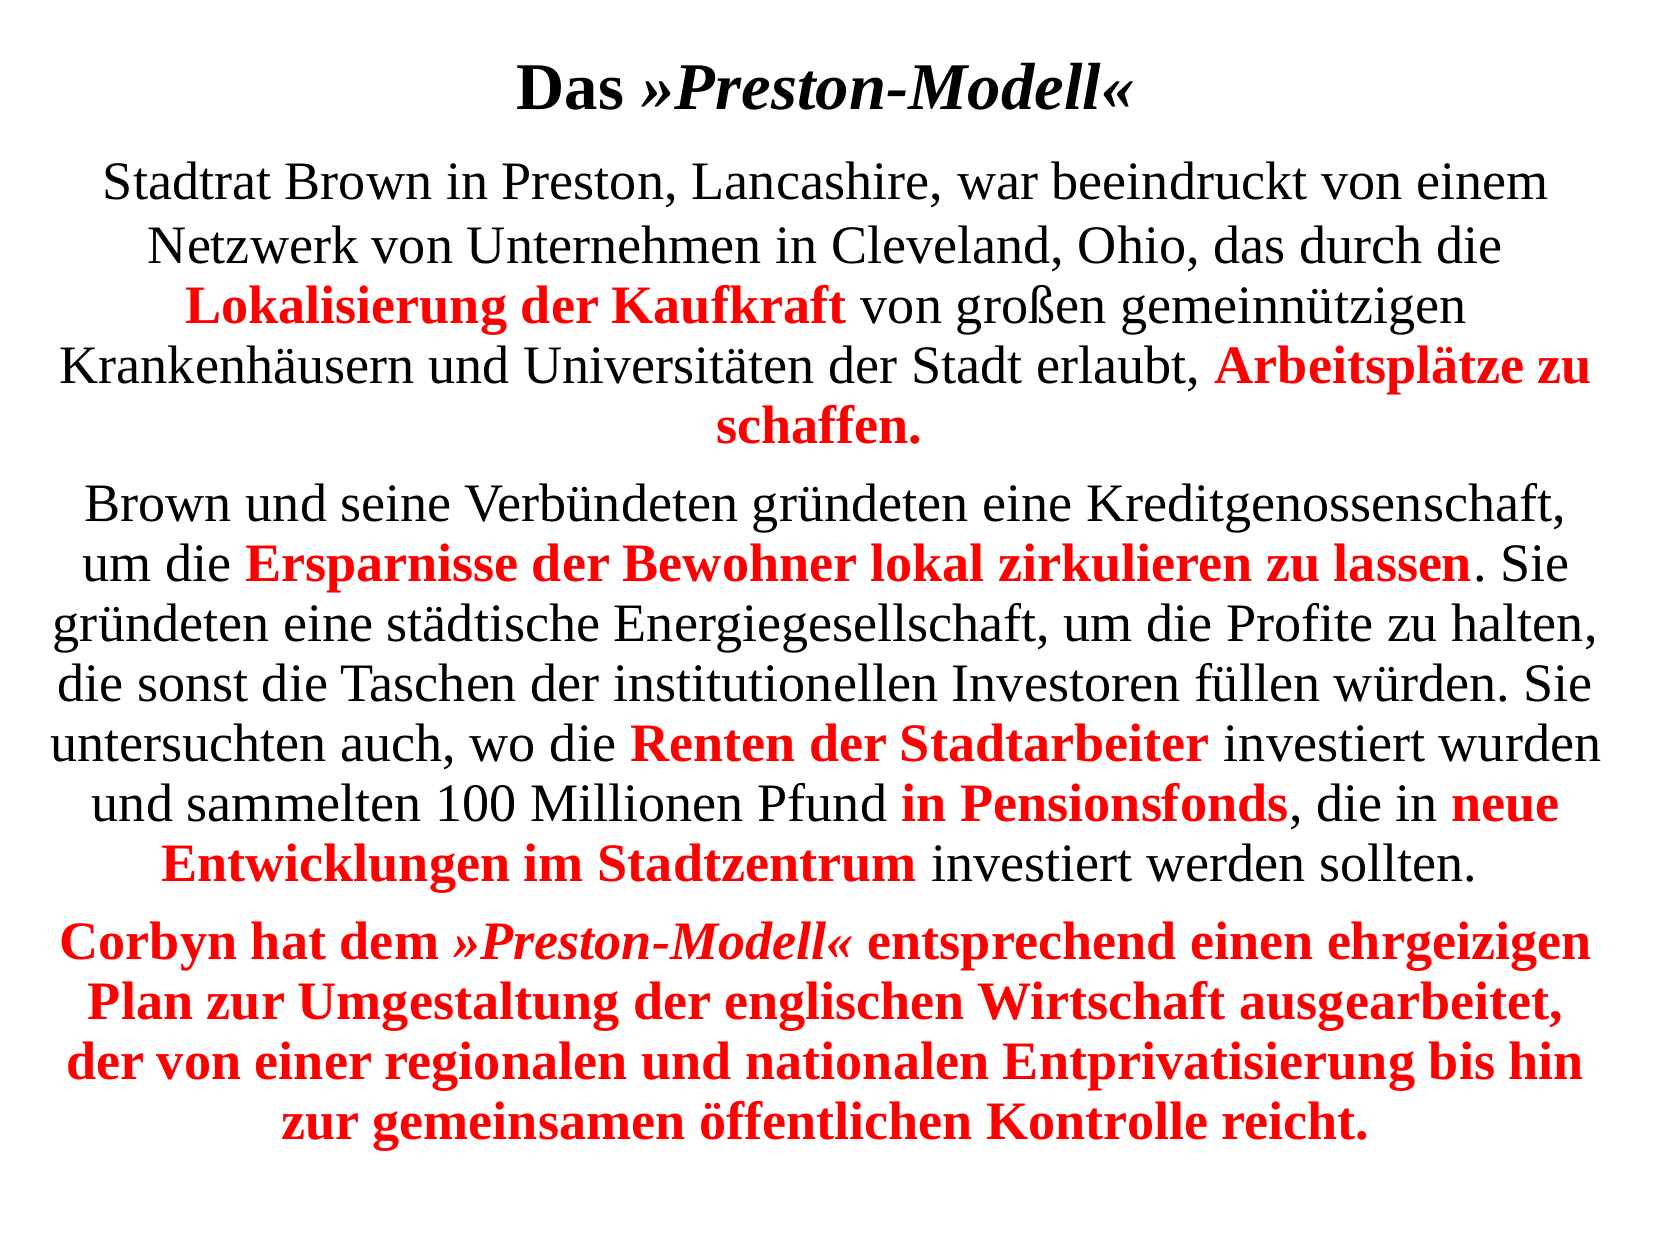

Das »Preston-Modell«
Stadtrat Brown in Preston, Lancashire, war beeindruckt von einem Netzwerk von Unternehmen in Cleveland, Ohio, das durch die Lokalisierung der Kaufkraft von großen gemeinnützigen Krankenhäusern und Universitäten der Stadt erlaubt, Arbeitsplätze zu schaffen.
Brown und seine Verbündeten gründeten eine Kreditgenossenschaft, um die Ersparnisse der Bewohner lokal zirkulieren zu lassen. Sie gründeten eine städtische Energiegesellschaft, um die Profite zu halten, die sonst die Taschen der institutionellen Investoren füllen würden. Sie untersuchten auch, wo die Renten der Stadtarbeiter investiert wurden und sammelten 100 Millionen Pfund in Pensionsfonds, die in neue Entwicklungen im Stadtzentrum investiert werden sollten.
Corbyn hat dem »Preston-Modell« entsprechend einen ehrgeizigen Plan zur Umgestaltung der englischen Wirtschaft ausgearbeitet, der von einer regionalen und nationalen Entprivatisierung bis hin zur gemeinsamen öffentlichen Kontrolle reicht.